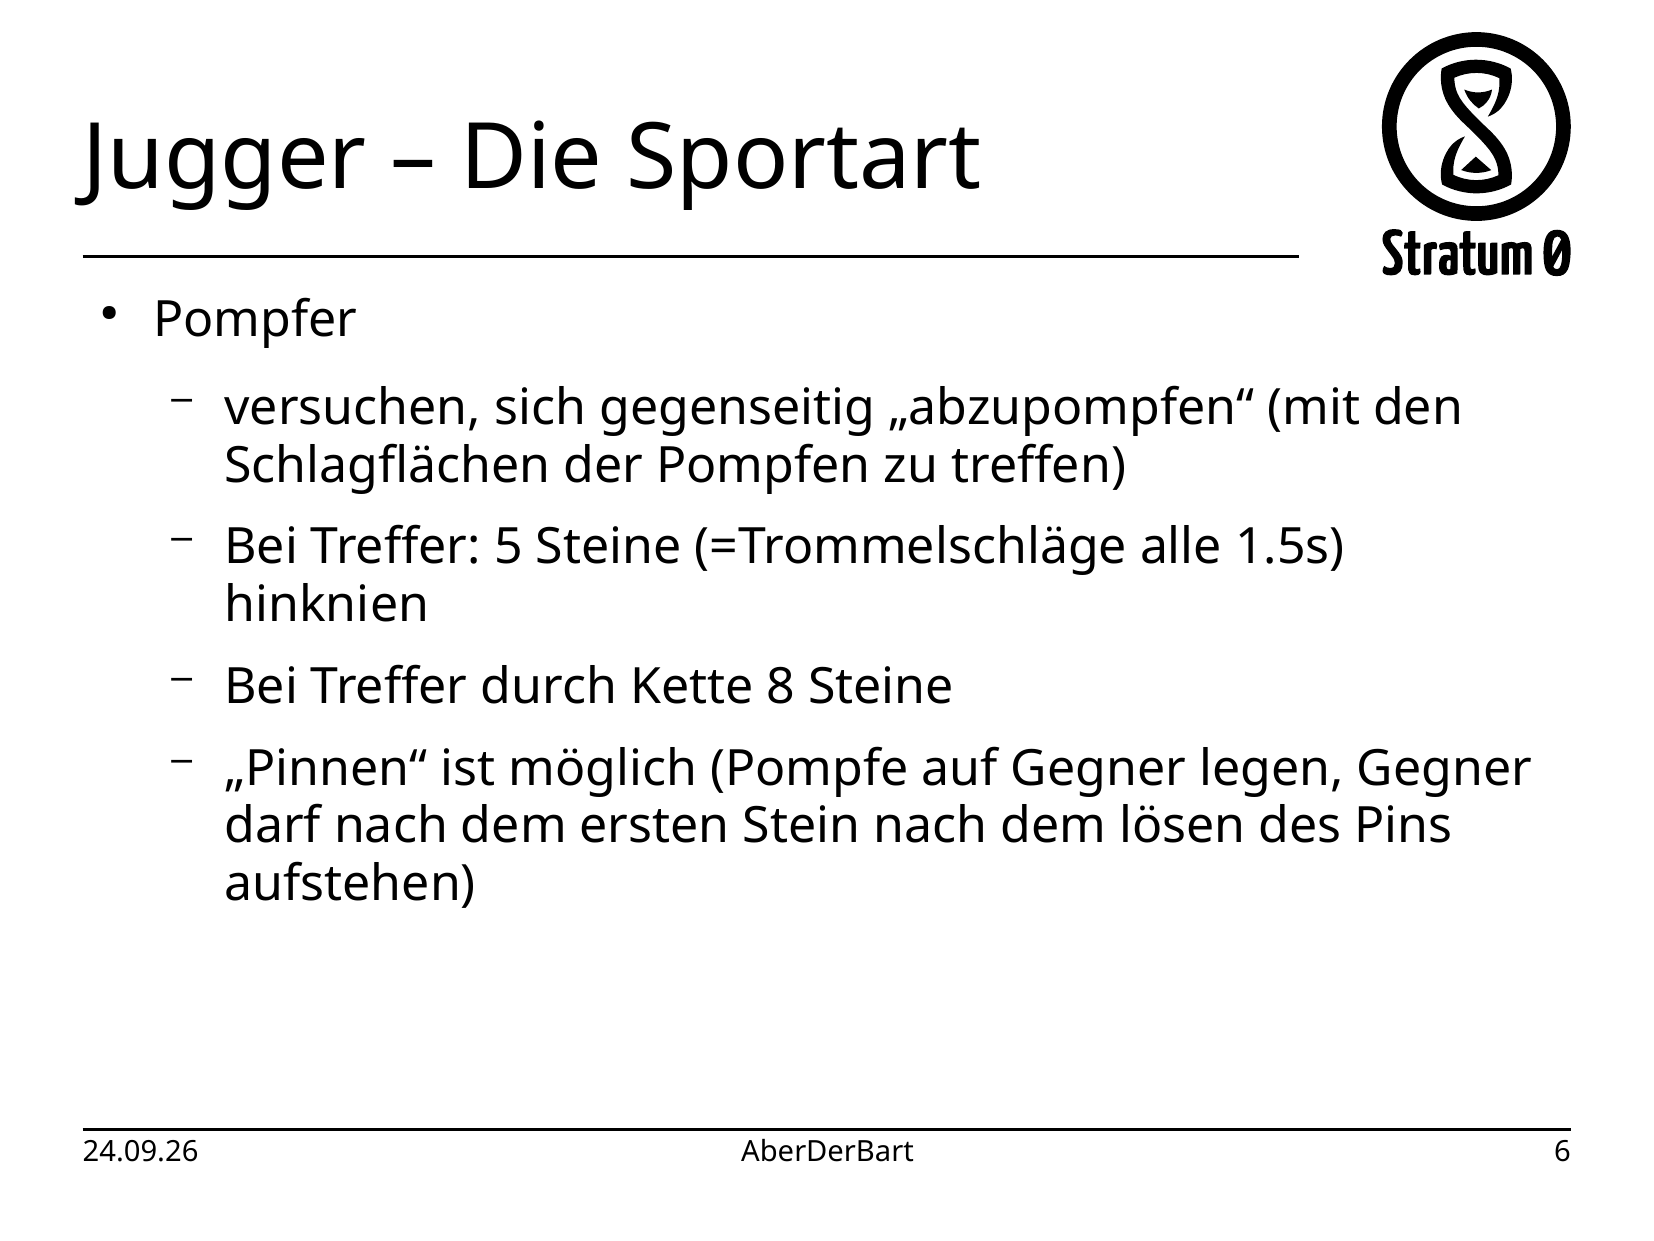

# Jugger – Die Sportart
Pompfer
versuchen, sich gegenseitig „abzupompfen“ (mit den Schlagflächen der Pompfen zu treffen)
Bei Treffer: 5 Steine (=Trommelschläge alle 1.5s) hinknien
Bei Treffer durch Kette 8 Steine
„Pinnen“ ist möglich (Pompfe auf Gegner legen, Gegner darf nach dem ersten Stein nach dem lösen des Pins aufstehen)
AberDerBart
6